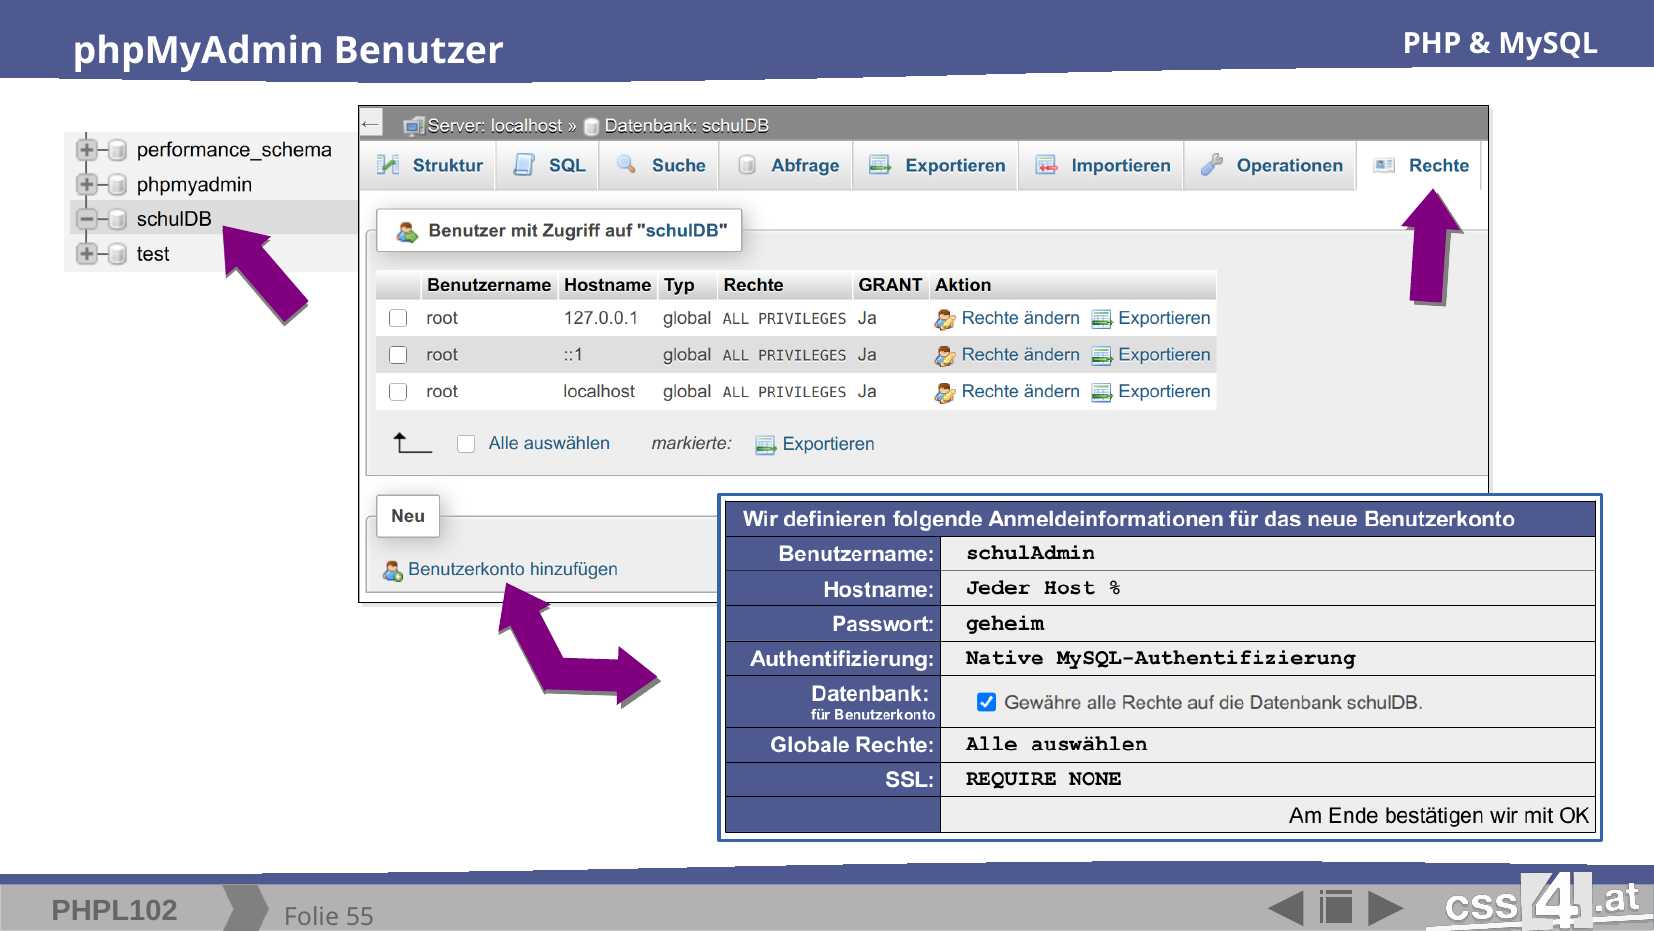

PHP & MySQL
phpMyAdmin Benutzer
PHPL102
Folie